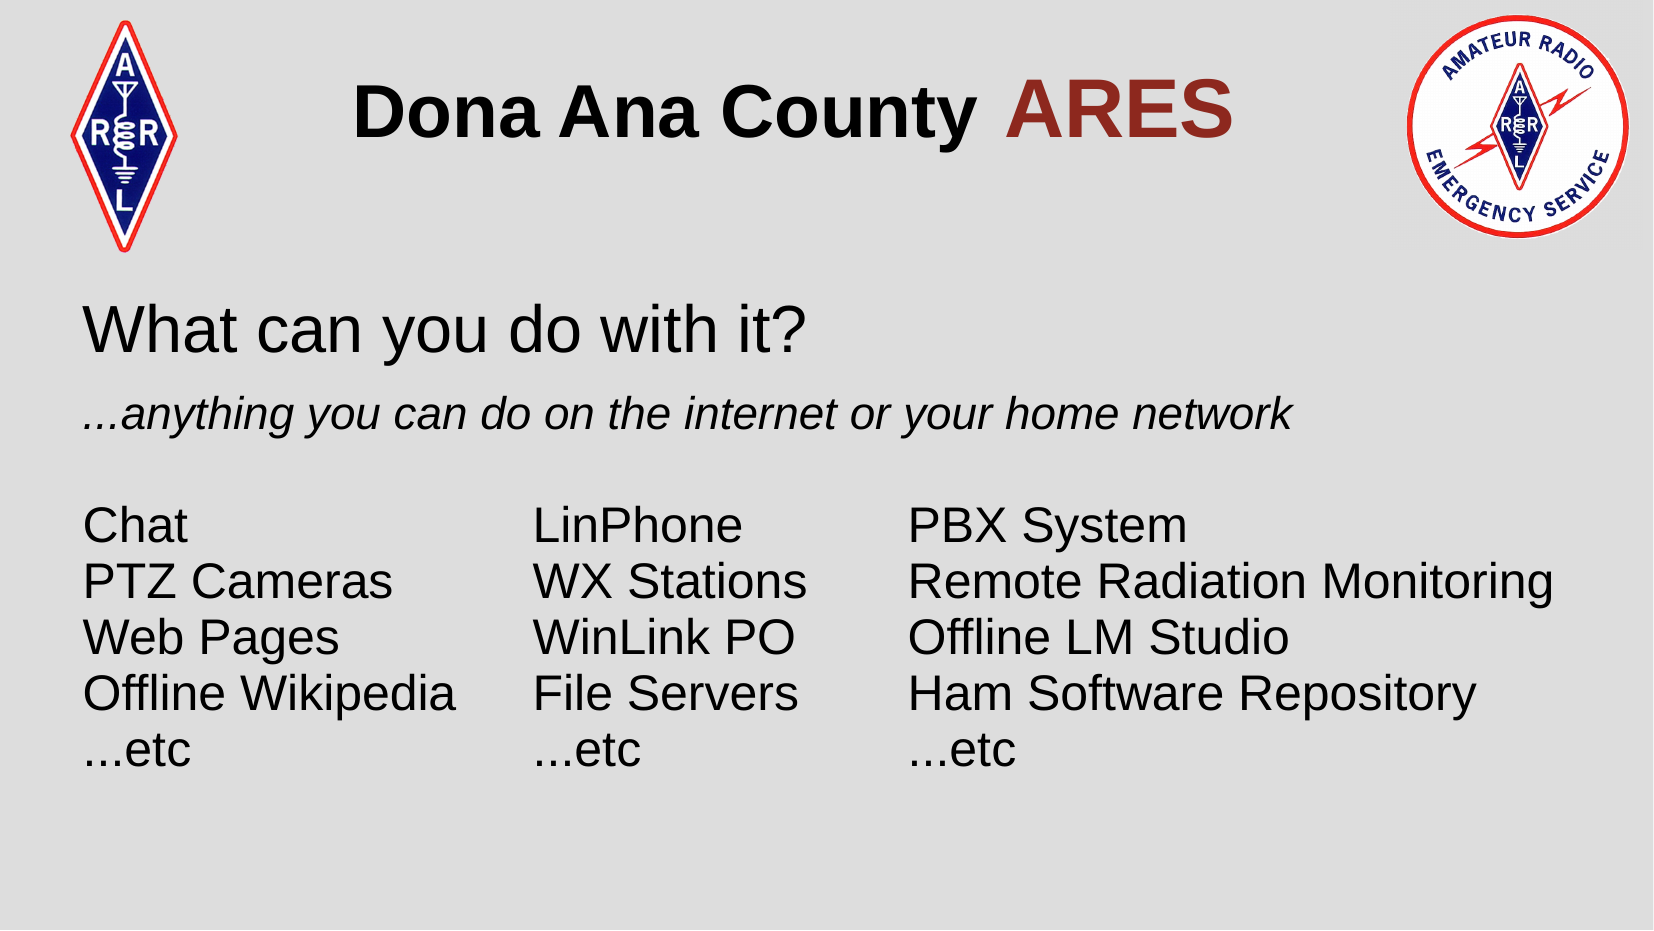

# Dona Ana County ARES
What can you do with it?
...anything you can do on the internet or your home network
Chat					LinPhone			PBX System
PTZ Cameras		WX Stations		Remote Radiation Monitoring
Web Pages			WinLink PO		Offline LM Studio
Offline Wikipedia 	File Servers		Ham Software Repository
...etc					...etc				...etc